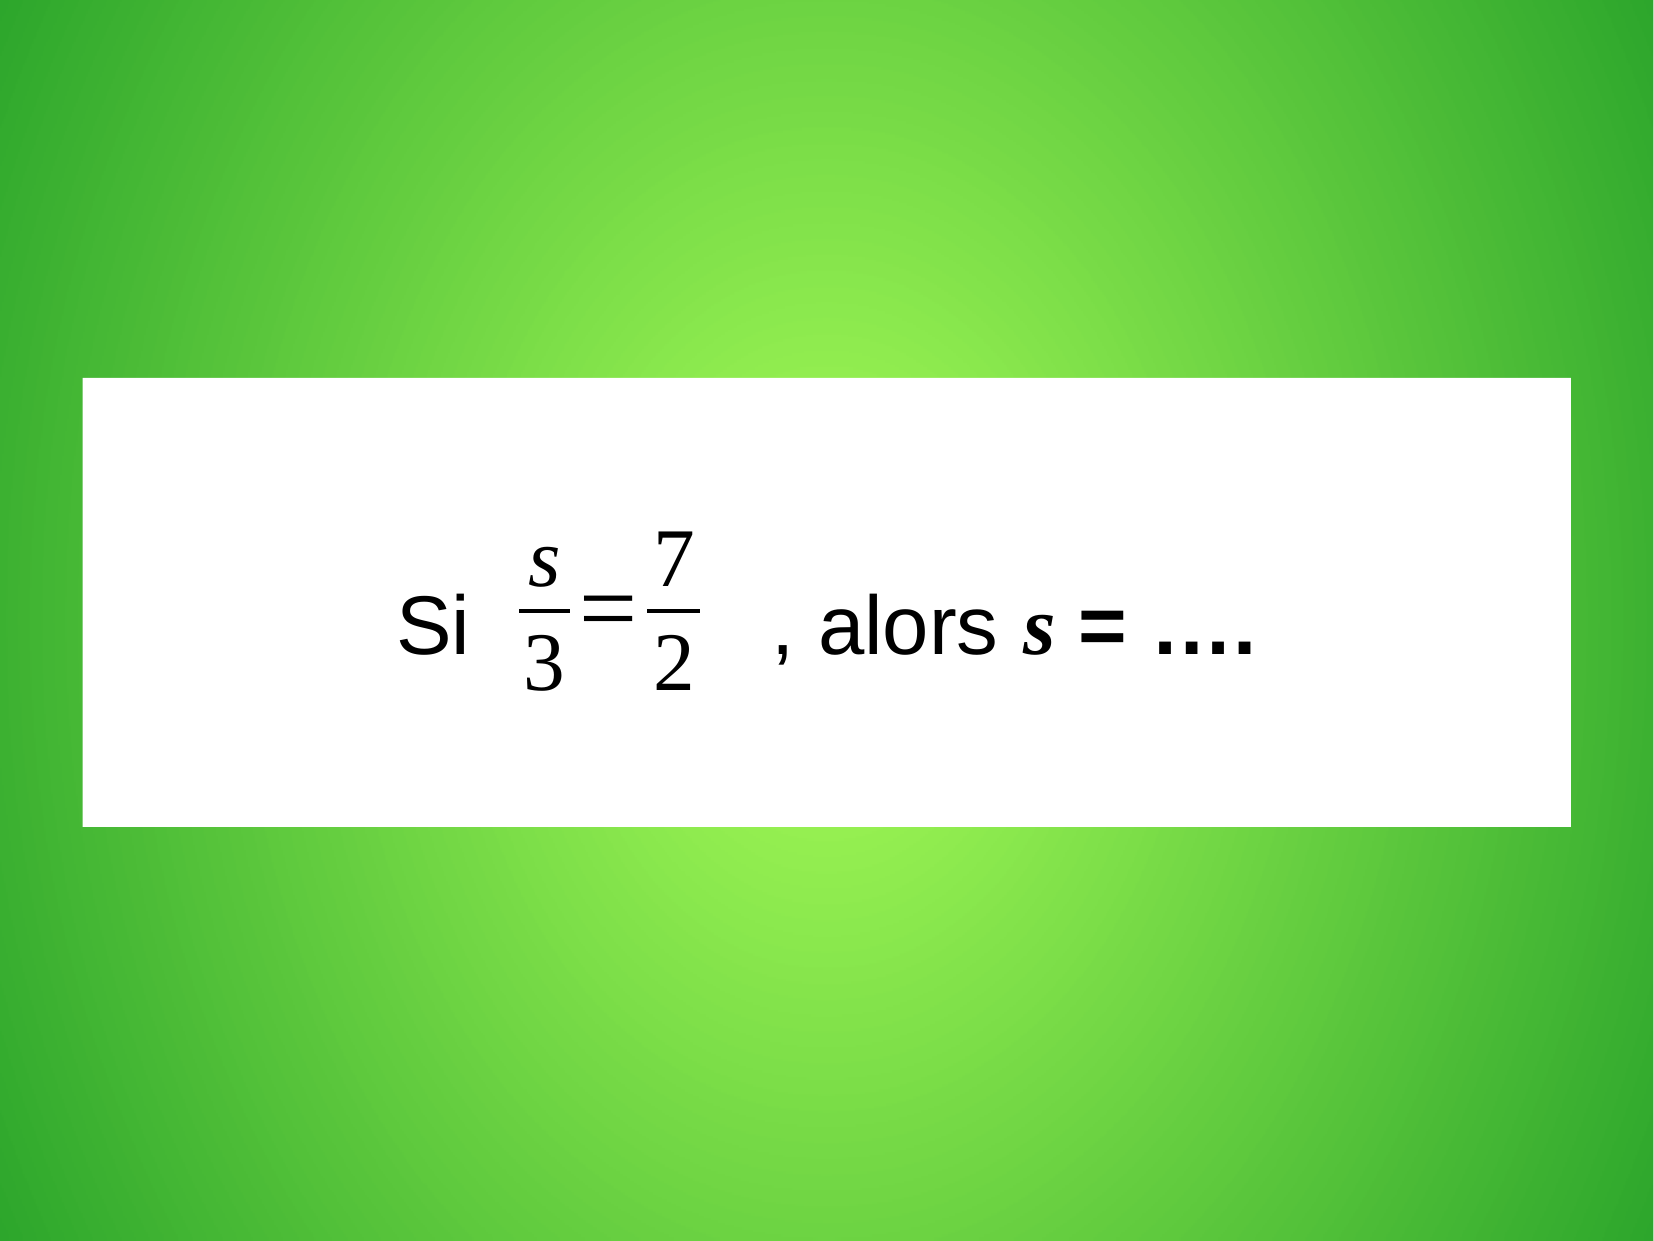

# Si , alors s = ….